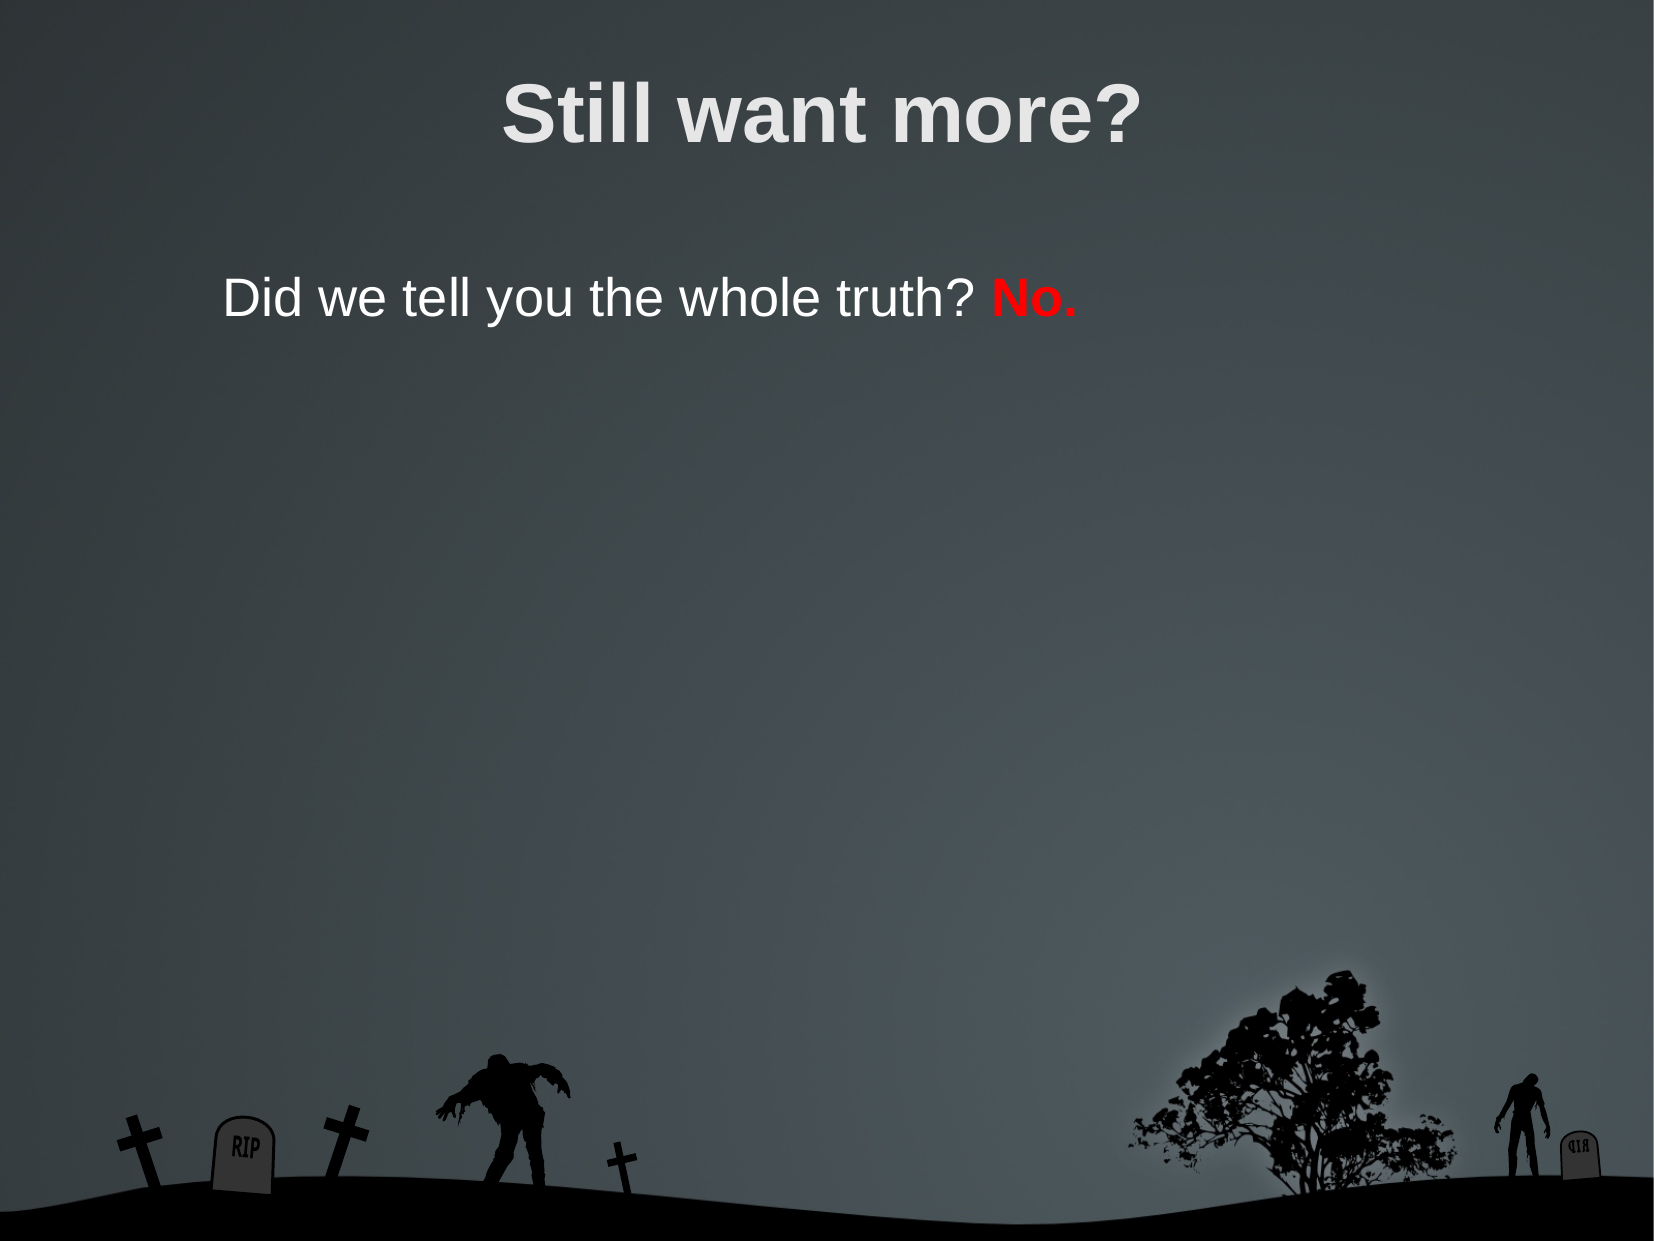

# Still want more?
Did we tell you the whole truth? No.
RIP